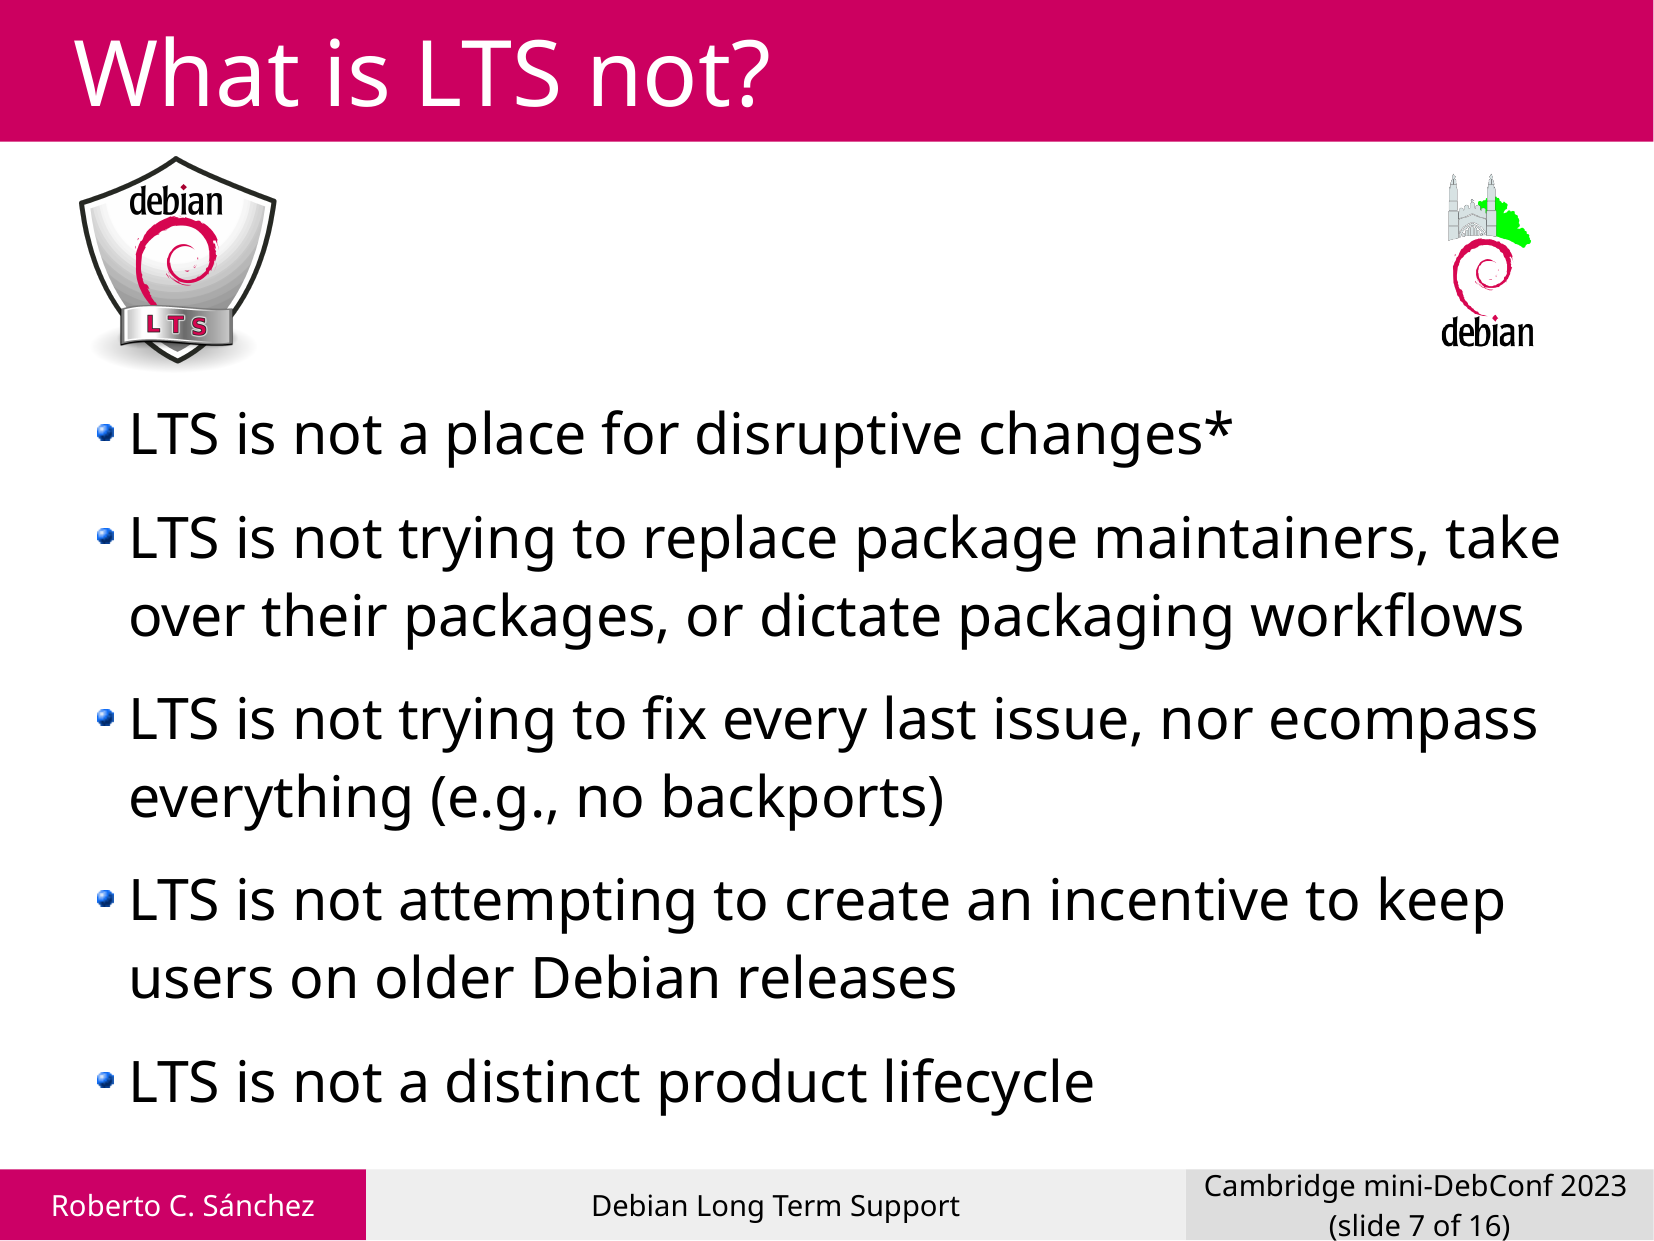

# What is LTS not?
LTS is not a place for disruptive changes*
LTS is not trying to replace package maintainers, take over their packages, or dictate packaging workflows
LTS is not trying to fix every last issue, nor ecompass everything (e.g., no backports)
LTS is not attempting to create an incentive to keep users on older Debian releases
LTS is not a distinct product lifecycle
07.08.17
7